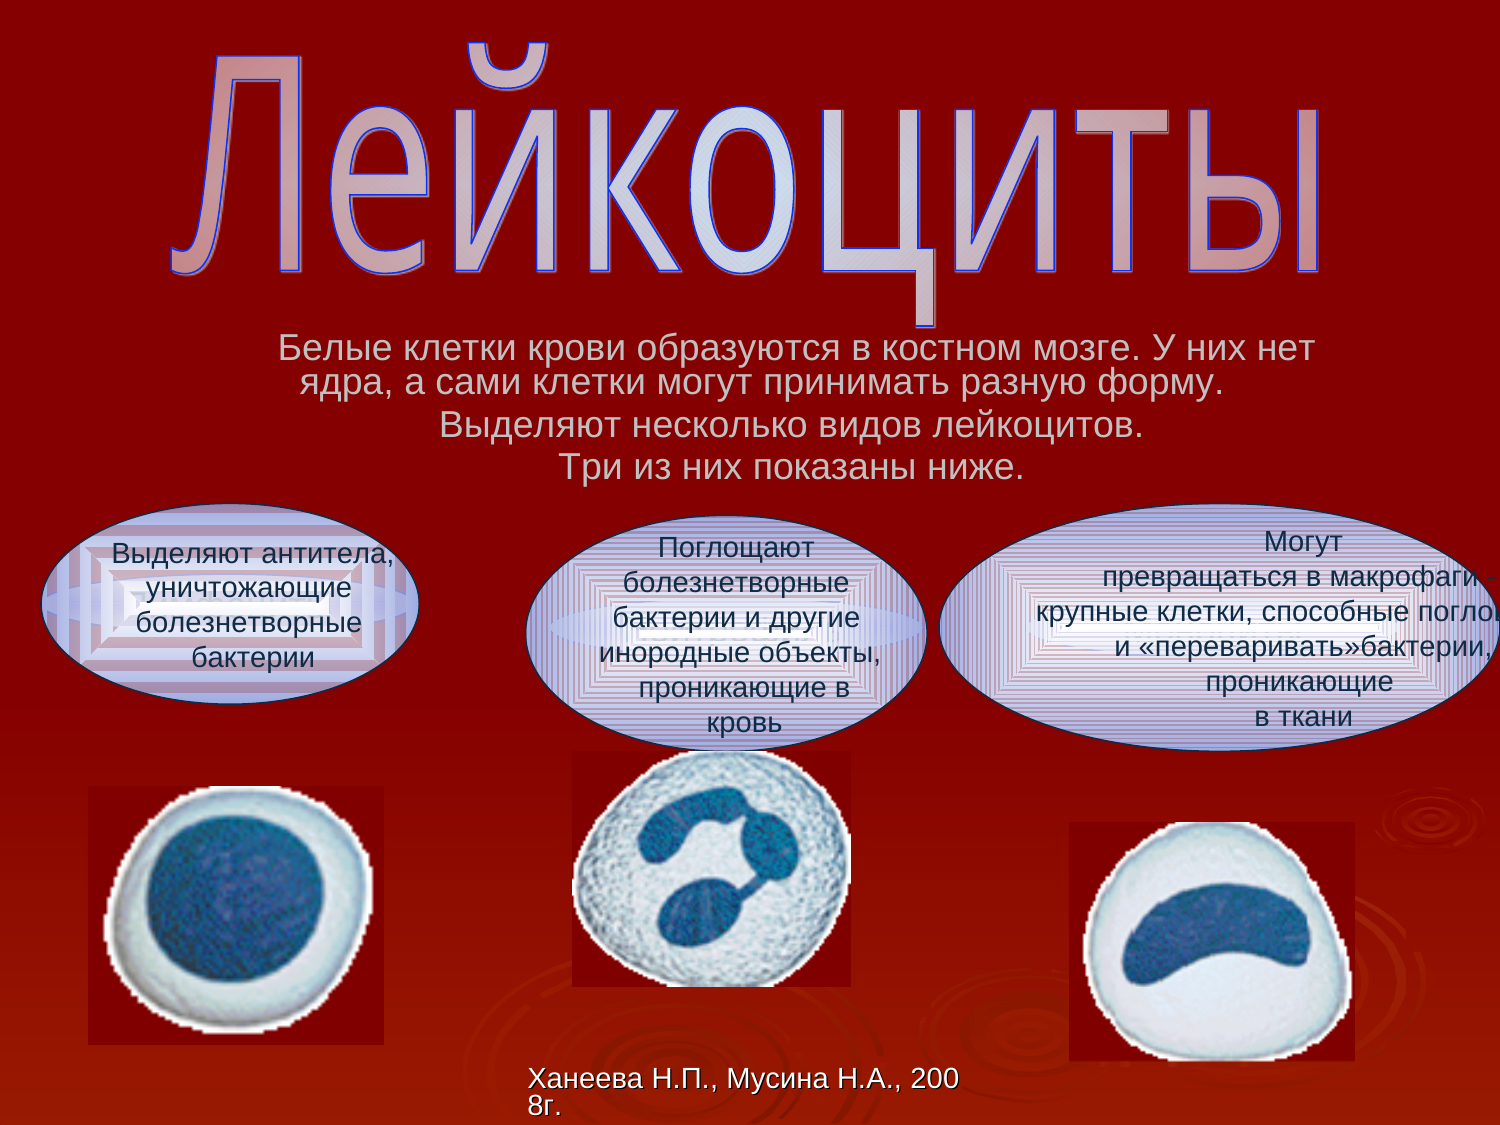

Лейкоциты
# Белые клетки крови образуются в костном мозге. У них нет ядра, а сами клетки могут принимать разную форму.
Выделяют несколько видов лейкоцитов.
Три из них показаны ниже.
Выделяют антитела,
уничтожающие
болезнетворные
бактерии
Могут
превращаться в макрофаги -
крупные клетки, способные поглощать
и «переваривать»бактерии,
проникающие
в ткани
Поглощают
болезнетворные
бактерии и другие
инородные объекты,
 проникающие в
 кровь
Лимфоциты
Нейтрофилы
Моноциты
Ханеева Н.П., Мусина Н.А., 2008г.